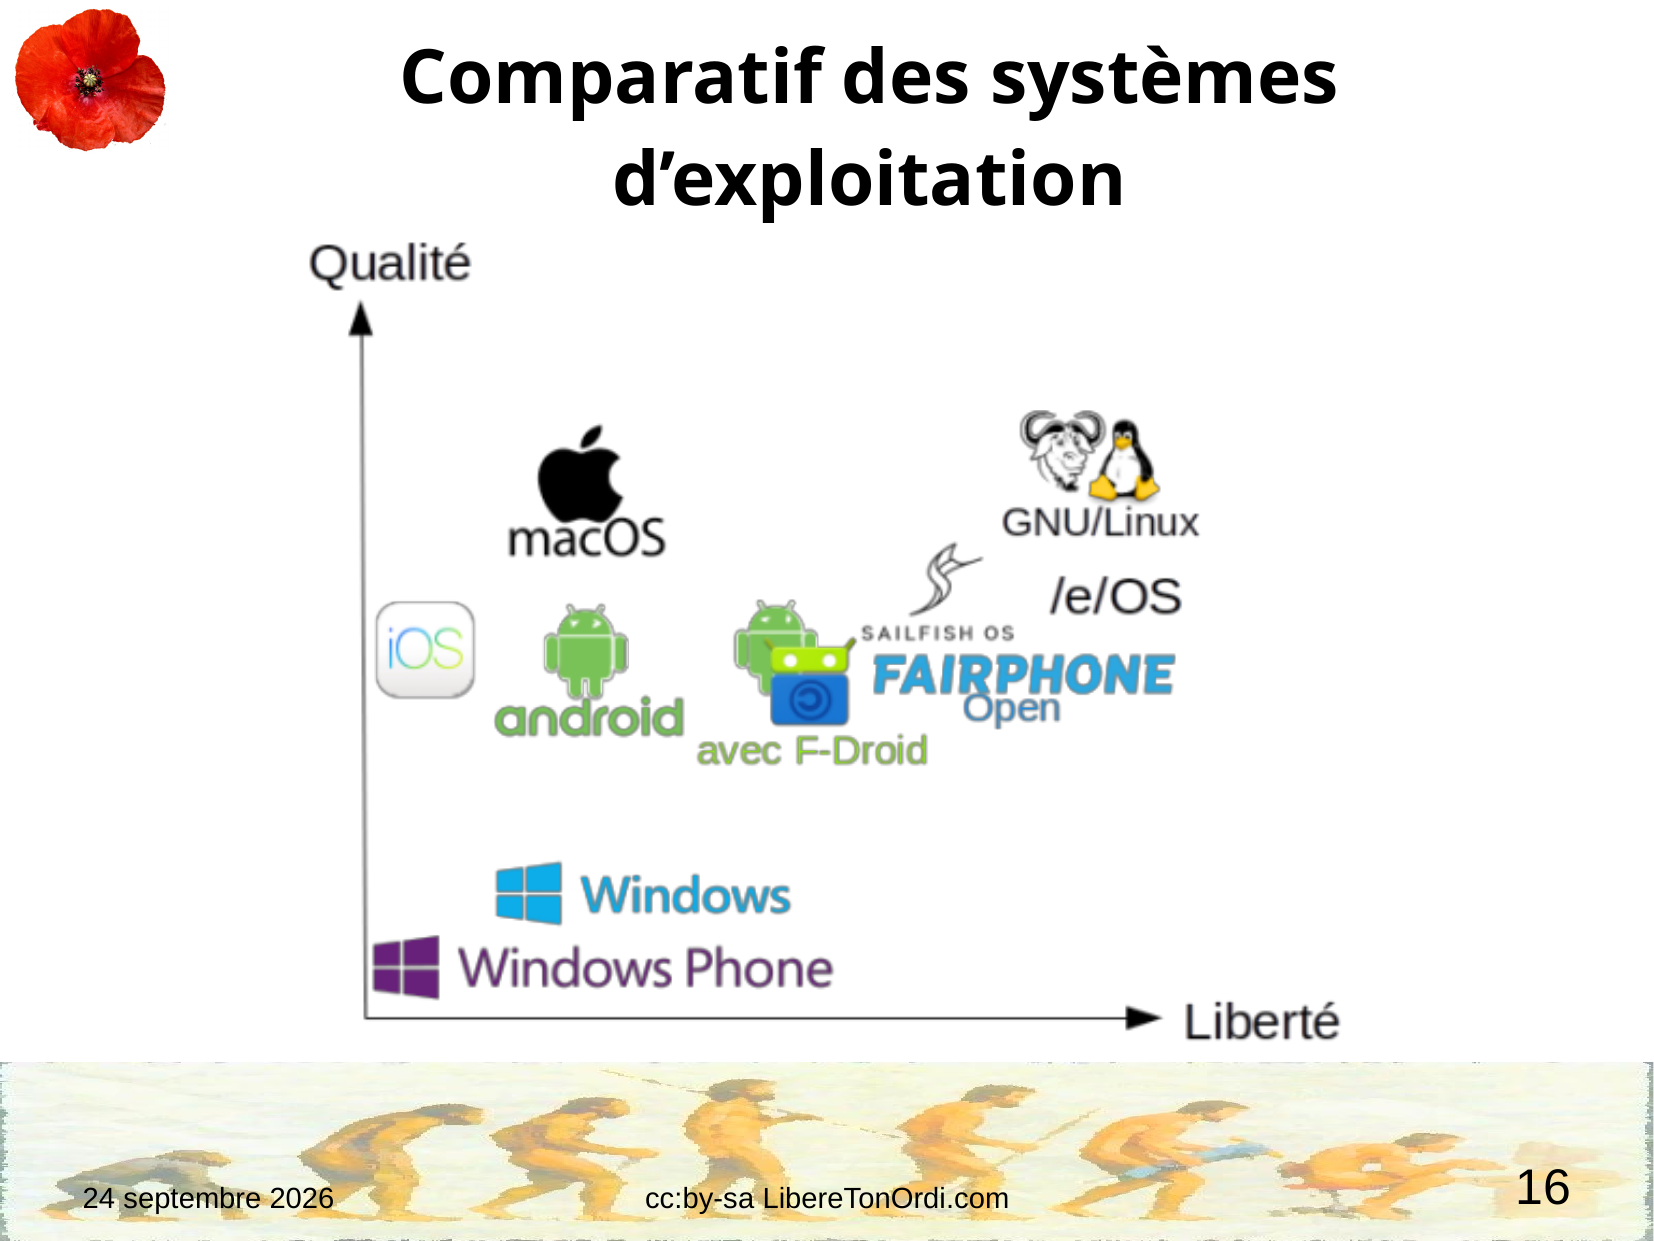

# Comparatif des systèmes d’exploitation
cc:by-sa LibereTonOrdi.com
16